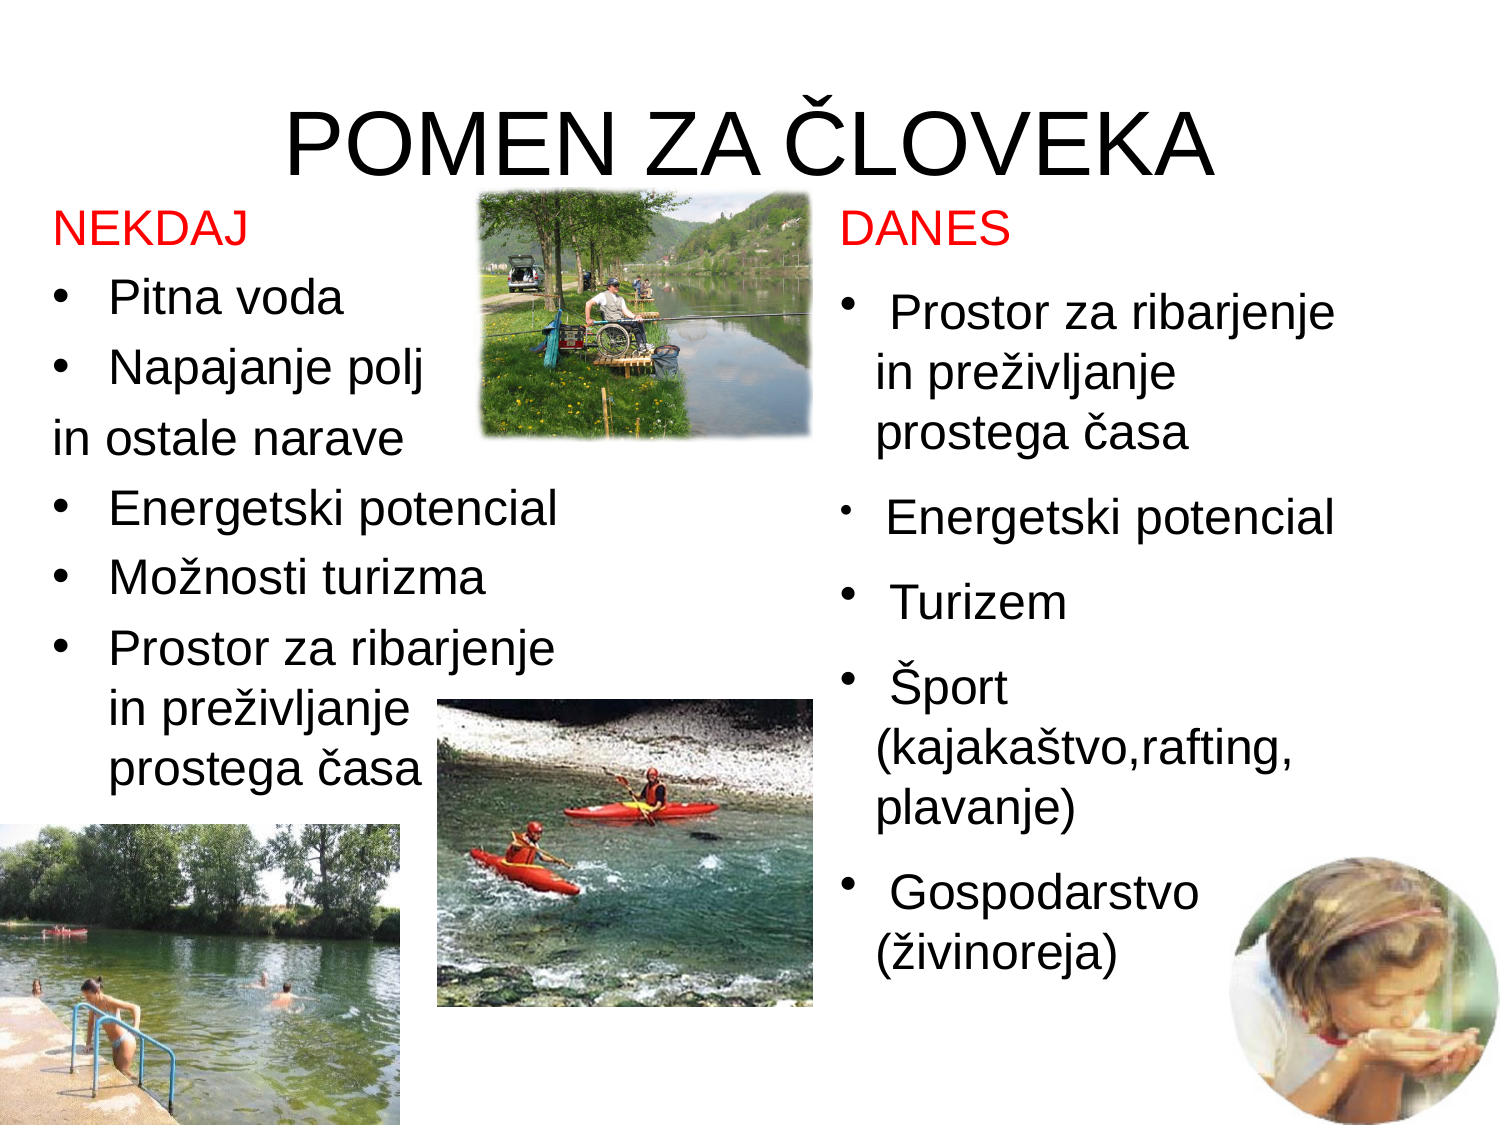

# POMEN ZA ČLOVEKA
NEKDAJ
Pitna voda
Napajanje polj
in ostale narave
Energetski potencial
Možnosti turizma
Prostor za ribarjenje in preživljanje prostega časa
DANES
 Prostor za ribarjenje in preživljanje prostega časa
 Energetski potencial
 Turizem
 Šport (kajakaštvo,rafting, plavanje)
 Gospodarstvo (živinoreja)